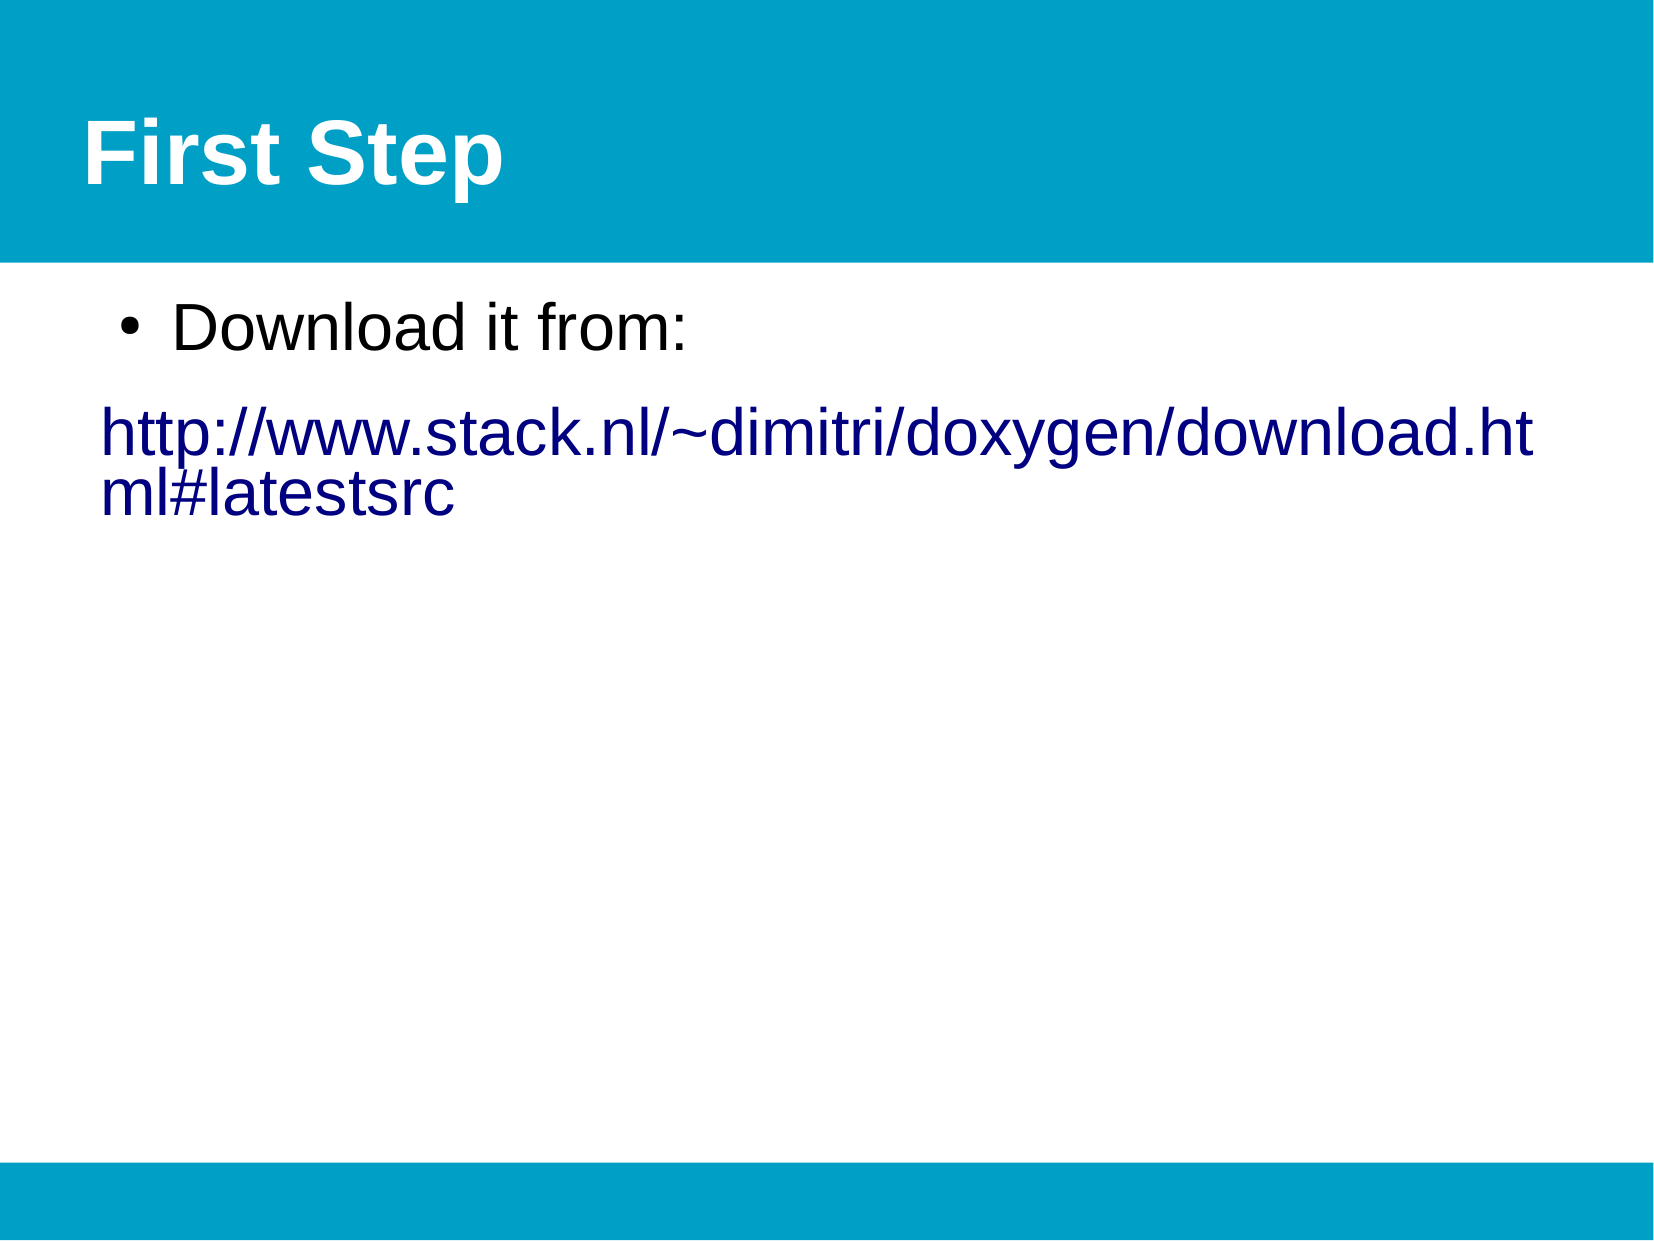

# First Step
Download it from:
http://www.stack.nl/~dimitri/doxygen/download.html#latestsrc